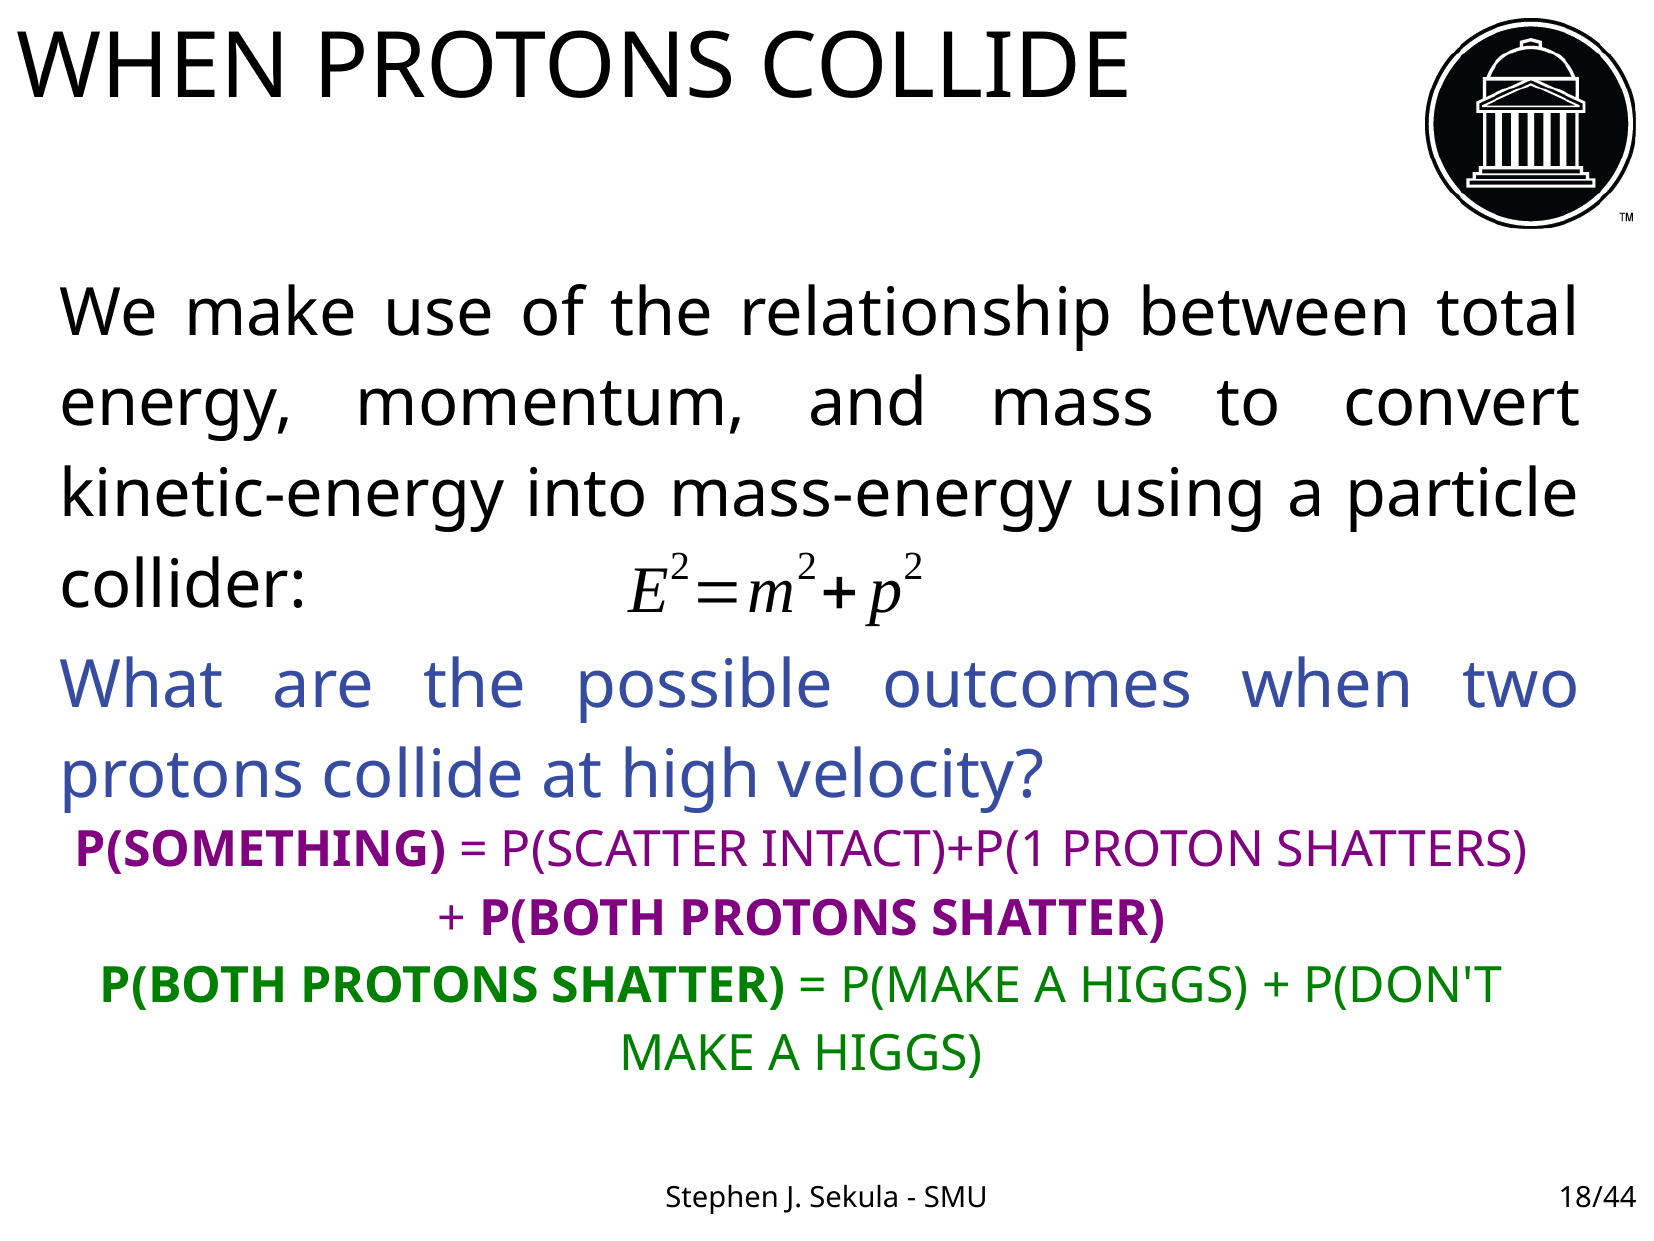

# WHEN PROTONS COLLIDE
We make use of the relationship between total energy, momentum, and mass to convert kinetic-energy into mass-energy using a particle collider:
What are the possible outcomes when two protons collide at high velocity?
P(SOMETHING) = P(SCATTER INTACT)+P(1 PROTON SHATTERS) + P(BOTH PROTONS SHATTER)
P(BOTH PROTONS SHATTER) = P(MAKE A HIGGS) + P(DON'T MAKE A HIGGS)
18
Stephen J. Sekula - SMU